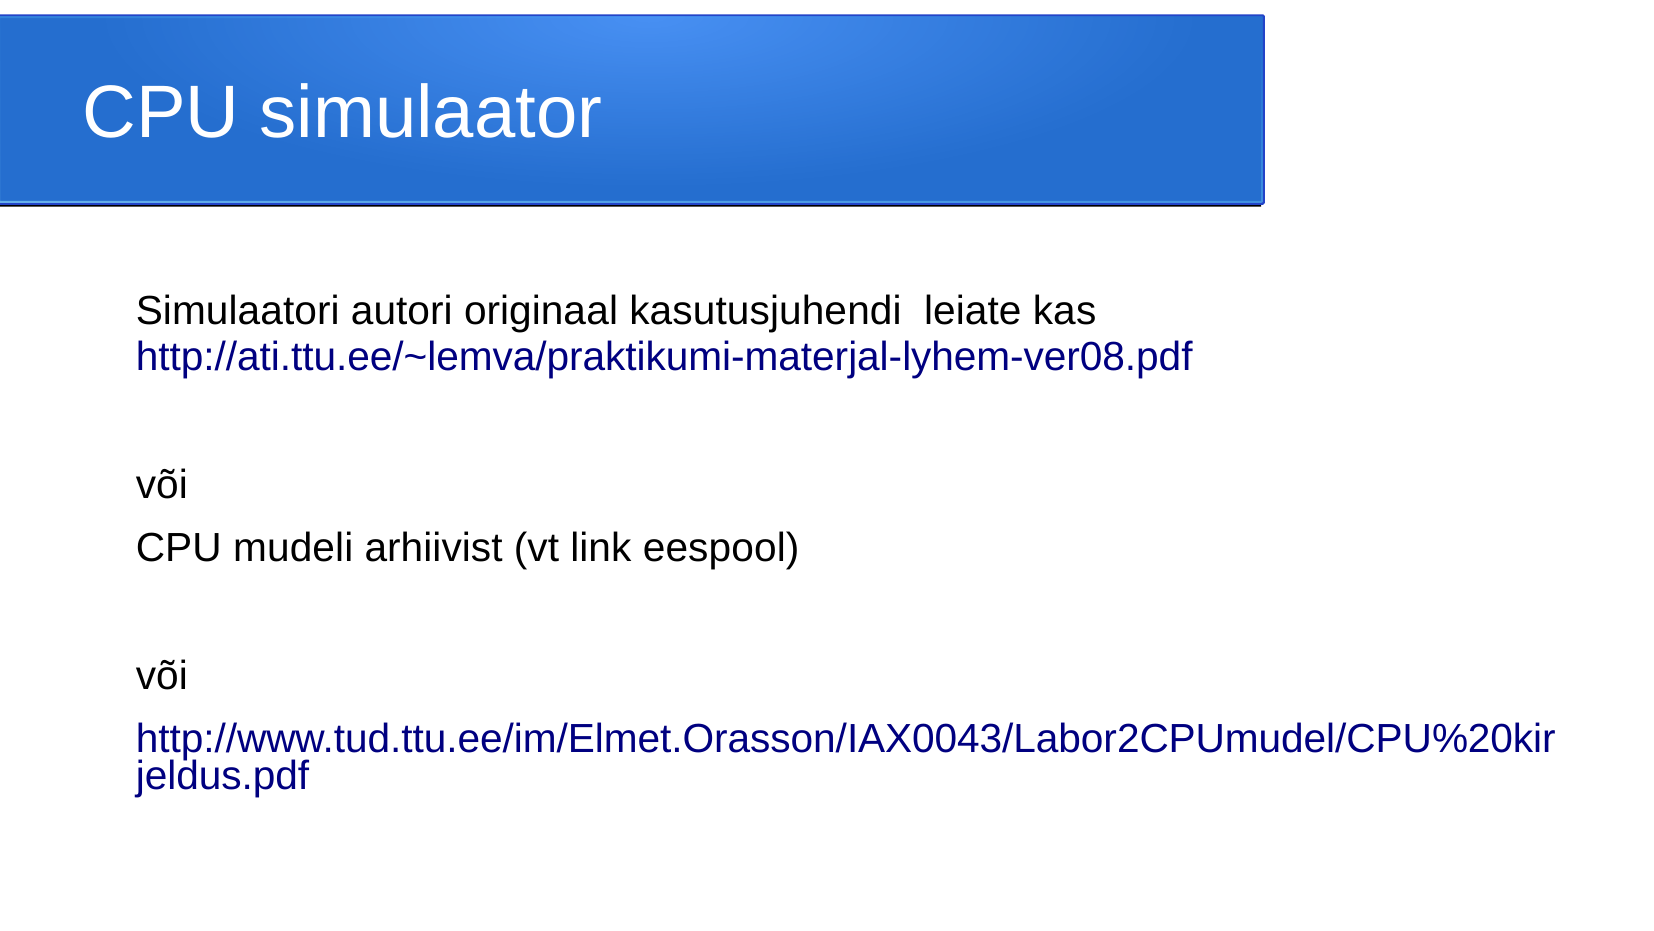

# CPU simulaator
Simulaatori autori originaal kasutusjuhendi leiate kas http://ati.ttu.ee/~lemva/praktikumi-materjal-lyhem-ver08.pdf
või
CPU mudeli arhiivist (vt link eespool)
või
http://www.tud.ttu.ee/im/Elmet.Orasson/IAX0043/Labor2CPUmudel/CPU%20kirjeldus.pdf